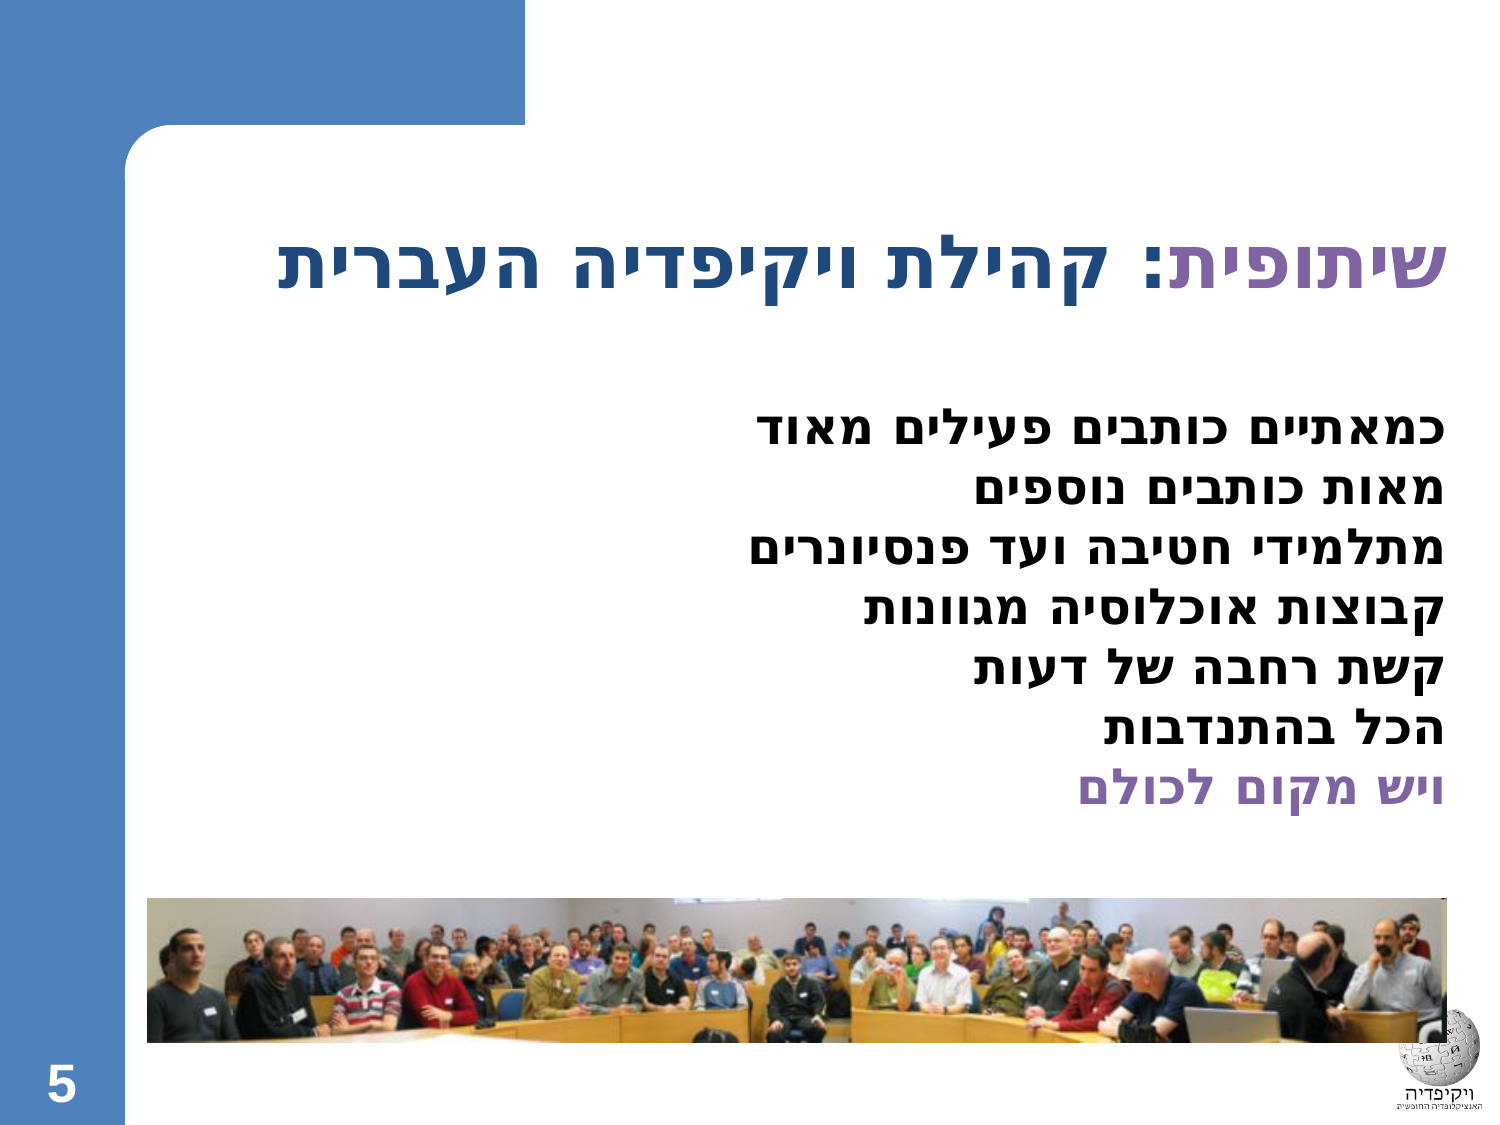

# שיתופית: קהילת ויקיפדיה העברית
כמאתיים כותבים פעילים מאוד
מאות כותבים נוספים
מתלמידי חטיבה ועד פנסיונרים
קבוצות אוכלוסיה מגוונות
קשת רחבה של דעות
הכל בהתנדבות
ויש מקום לכולם